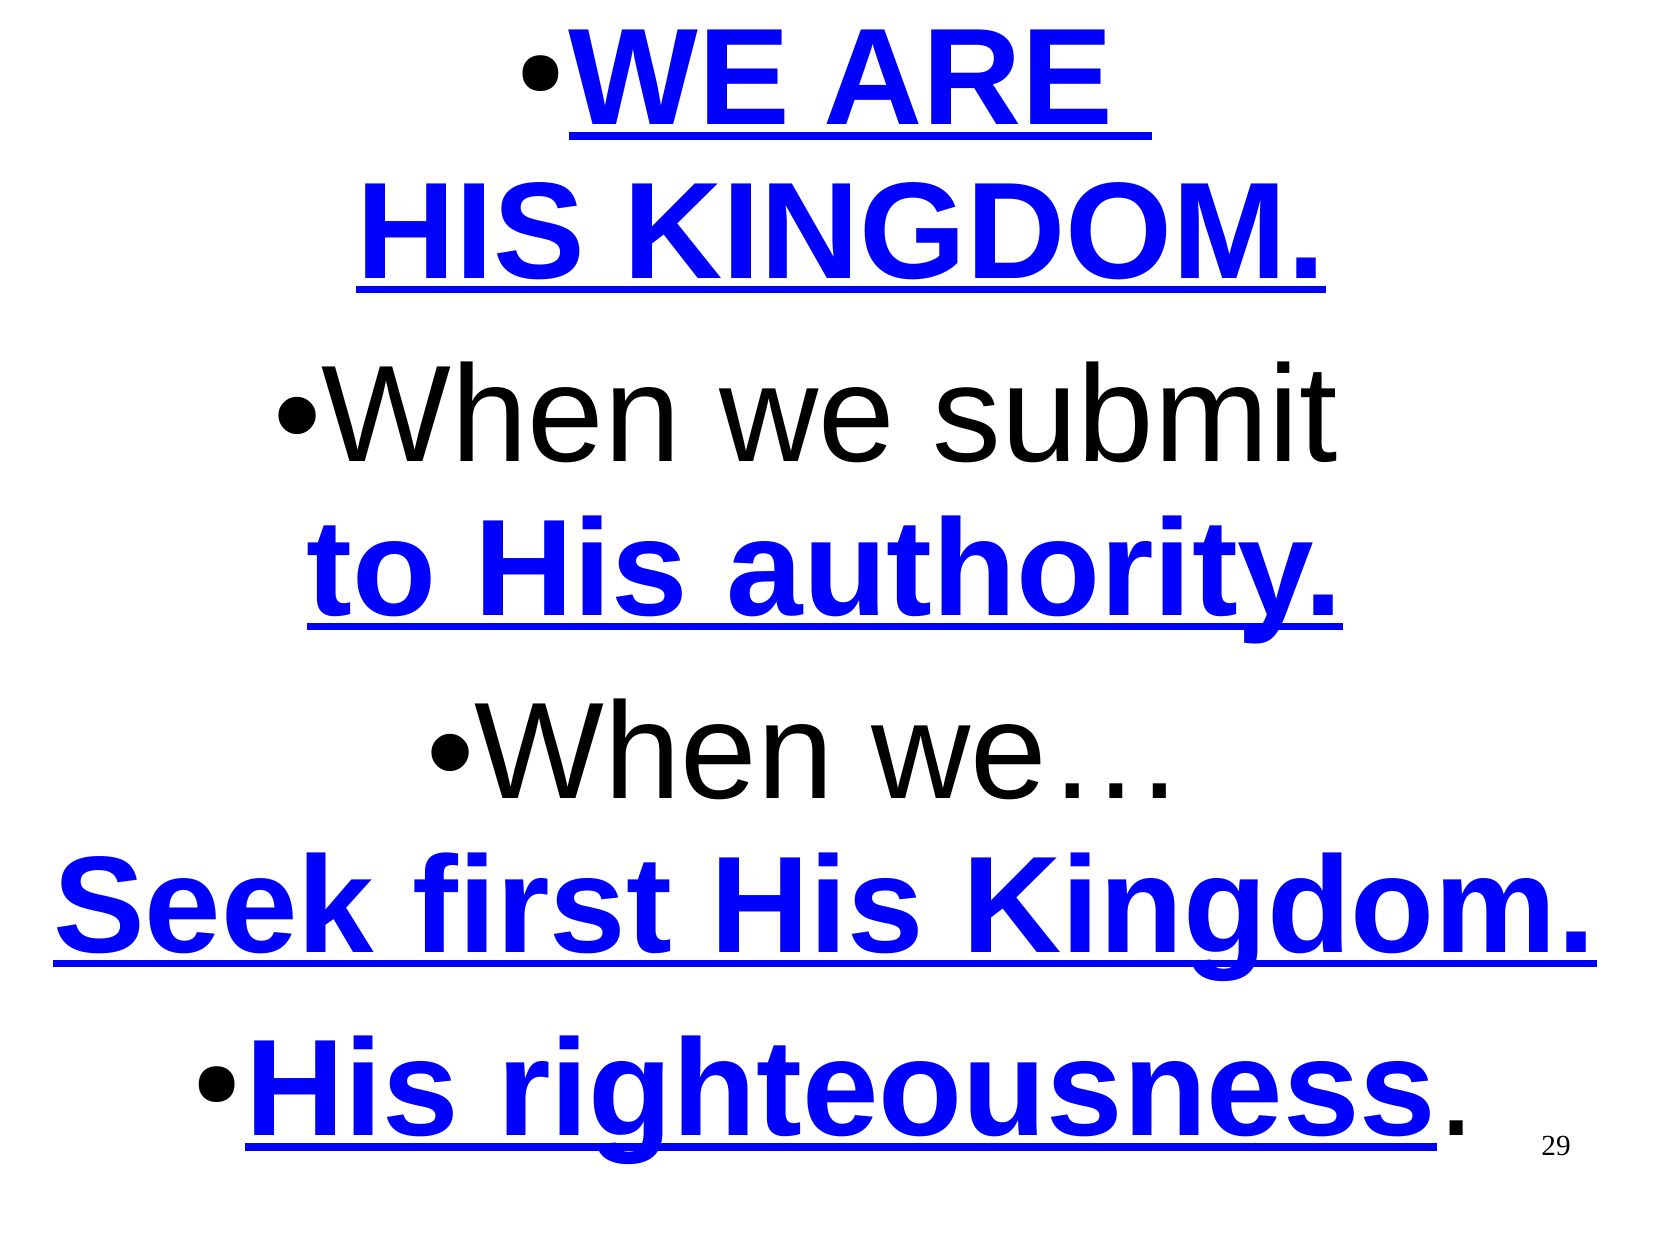

# WE ARE HIS KINGDOM.
•When we submit
to His authority.
•When we… 
Seek first His Kingdom.
His righteousness.
29